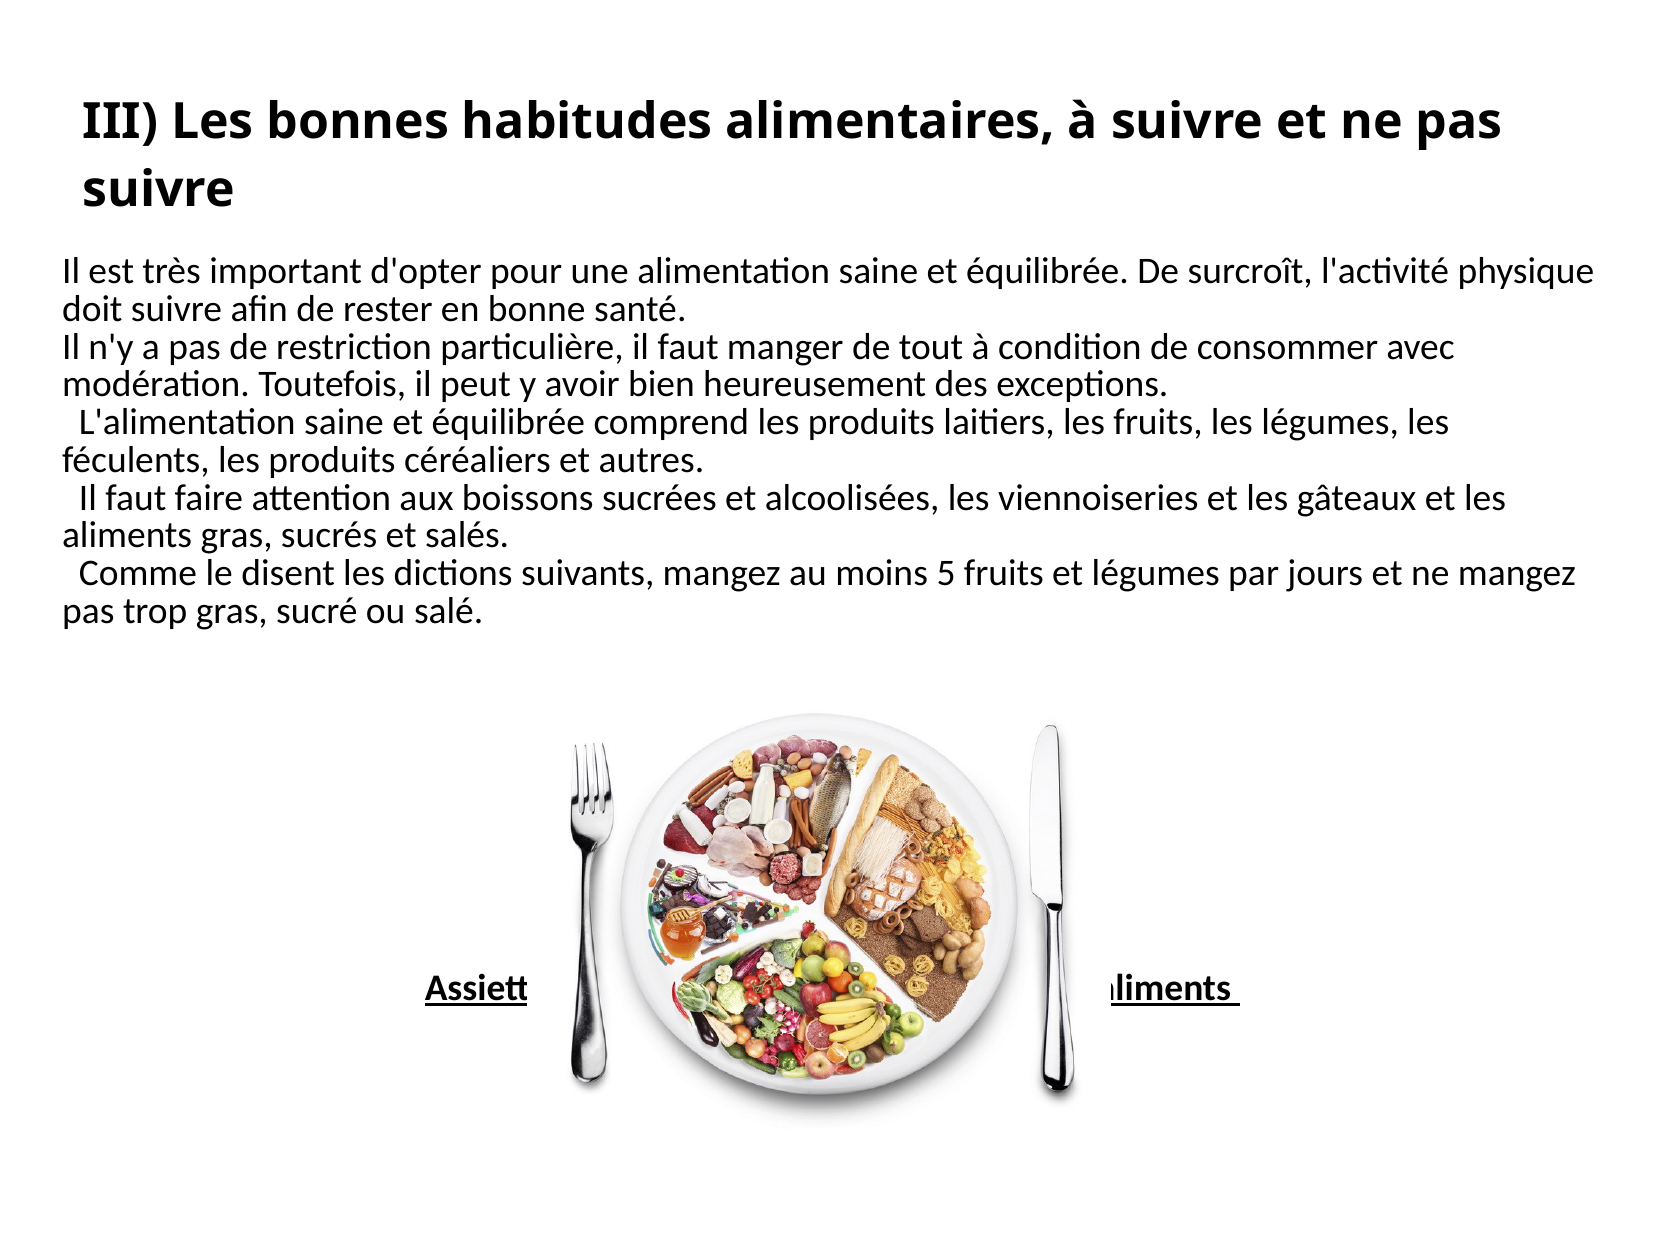

# III) Les bonnes habitudes alimentaires, à suivre et ne pas suivre
Il est très important d'opter pour une alimentation saine et équilibrée. De surcroît, l'activité physique doit suivre afin de rester en bonne santé.
Il n'y a pas de restriction particulière, il faut manger de tout à condition de consommer avec modération. Toutefois, il peut y avoir bien heureusement des exceptions.
 L'alimentation saine et équilibrée comprend les produits laitiers, les fruits, les légumes, les féculents, les produits céréaliers et autres.
 Il faut faire attention aux boissons sucrées et alcoolisées, les viennoiseries et les gâteaux et les aliments gras, sucrés et salés.
 Comme le disent les dictions suivants, mangez au moins 5 fruits et légumes par jours et ne mangez pas trop gras, sucré ou salé.
Assiette représentant les différents types d’aliments
### Chart
| Category | 1 colonne | 2 colonne | 3 colonne |
|---|---|---|---|
| 1 ligne | 9.1 | 3.2 | 4.54 |
| 2 ligne | 2.4 | 8.8 | 9.65 |
| 3 ligne | 3.1 | 1.5 | 3.7 |
| 4 ligne | 4.3 | 9.02 | 6.2 |